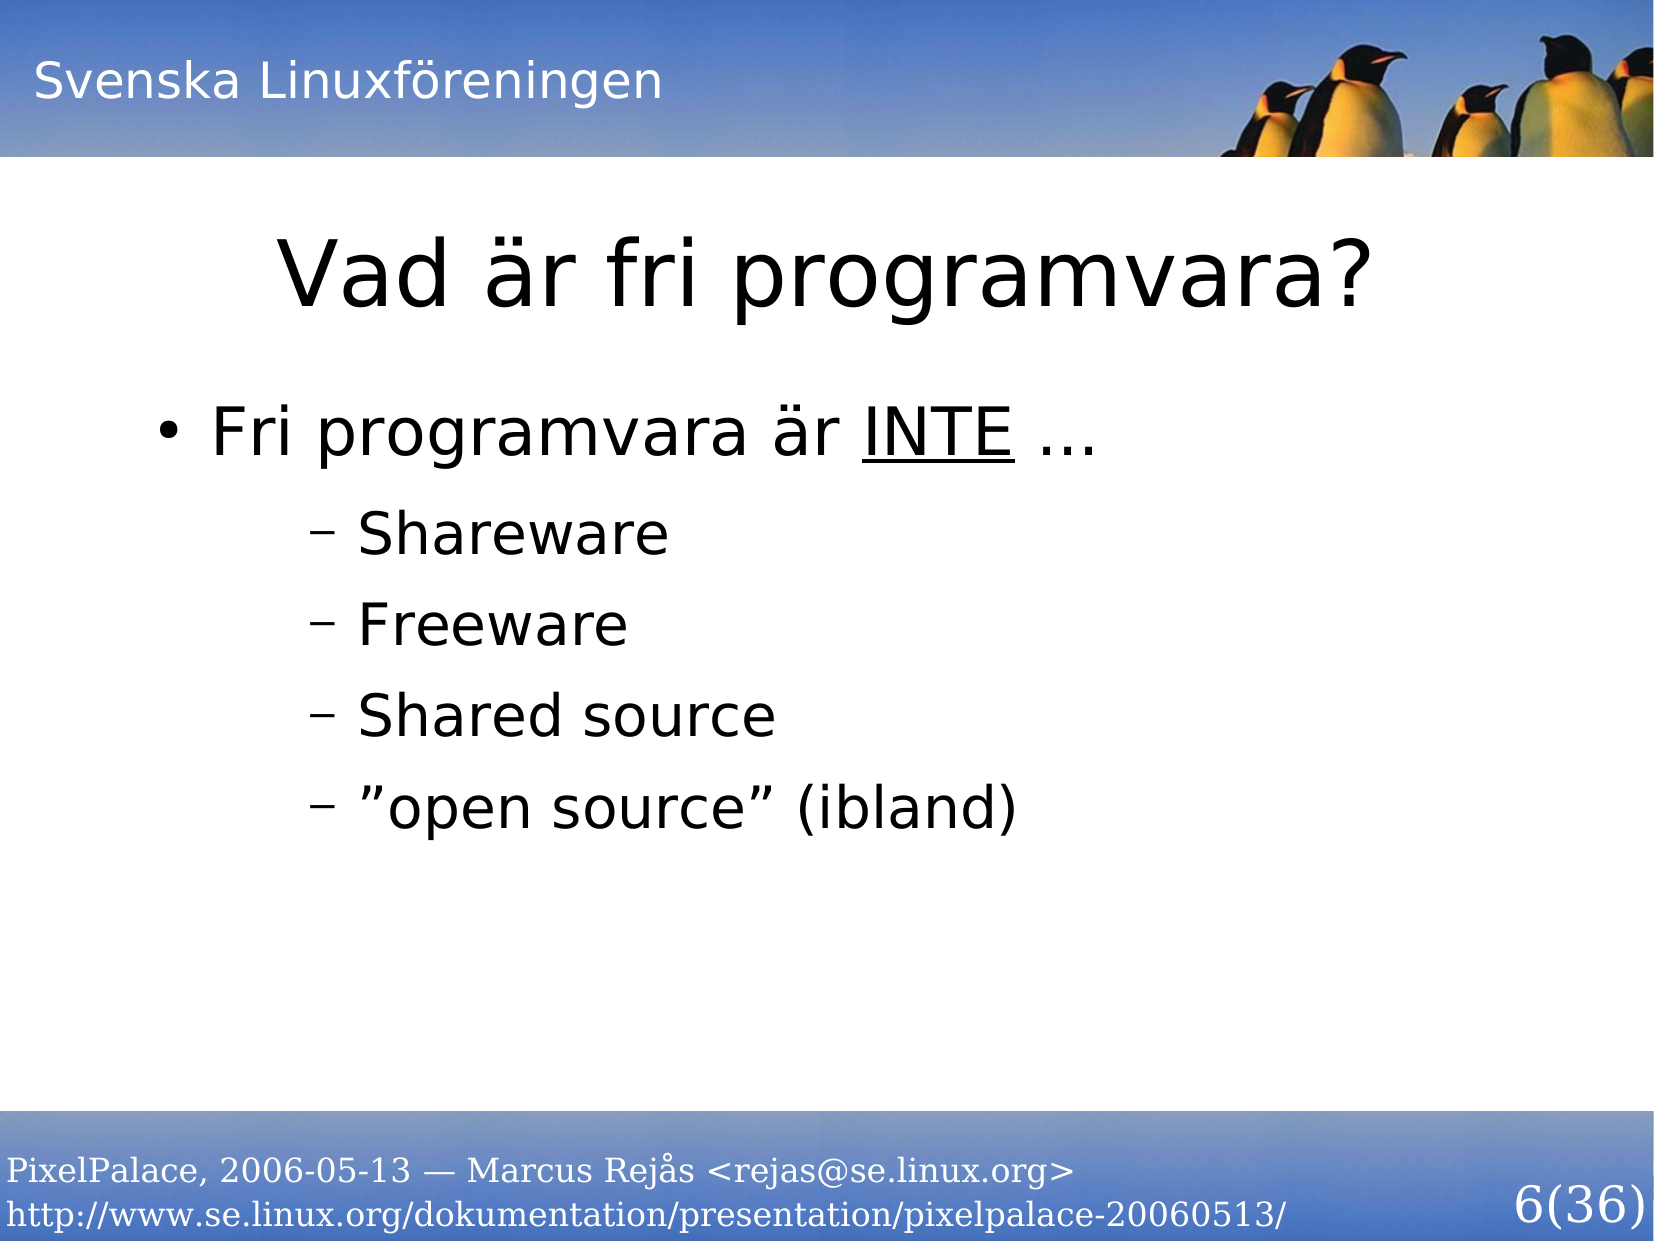

# Vad är fri programvara?
Fri programvara är INTE ...
Shareware
Freeware
Shared source
”open source” (ibland)